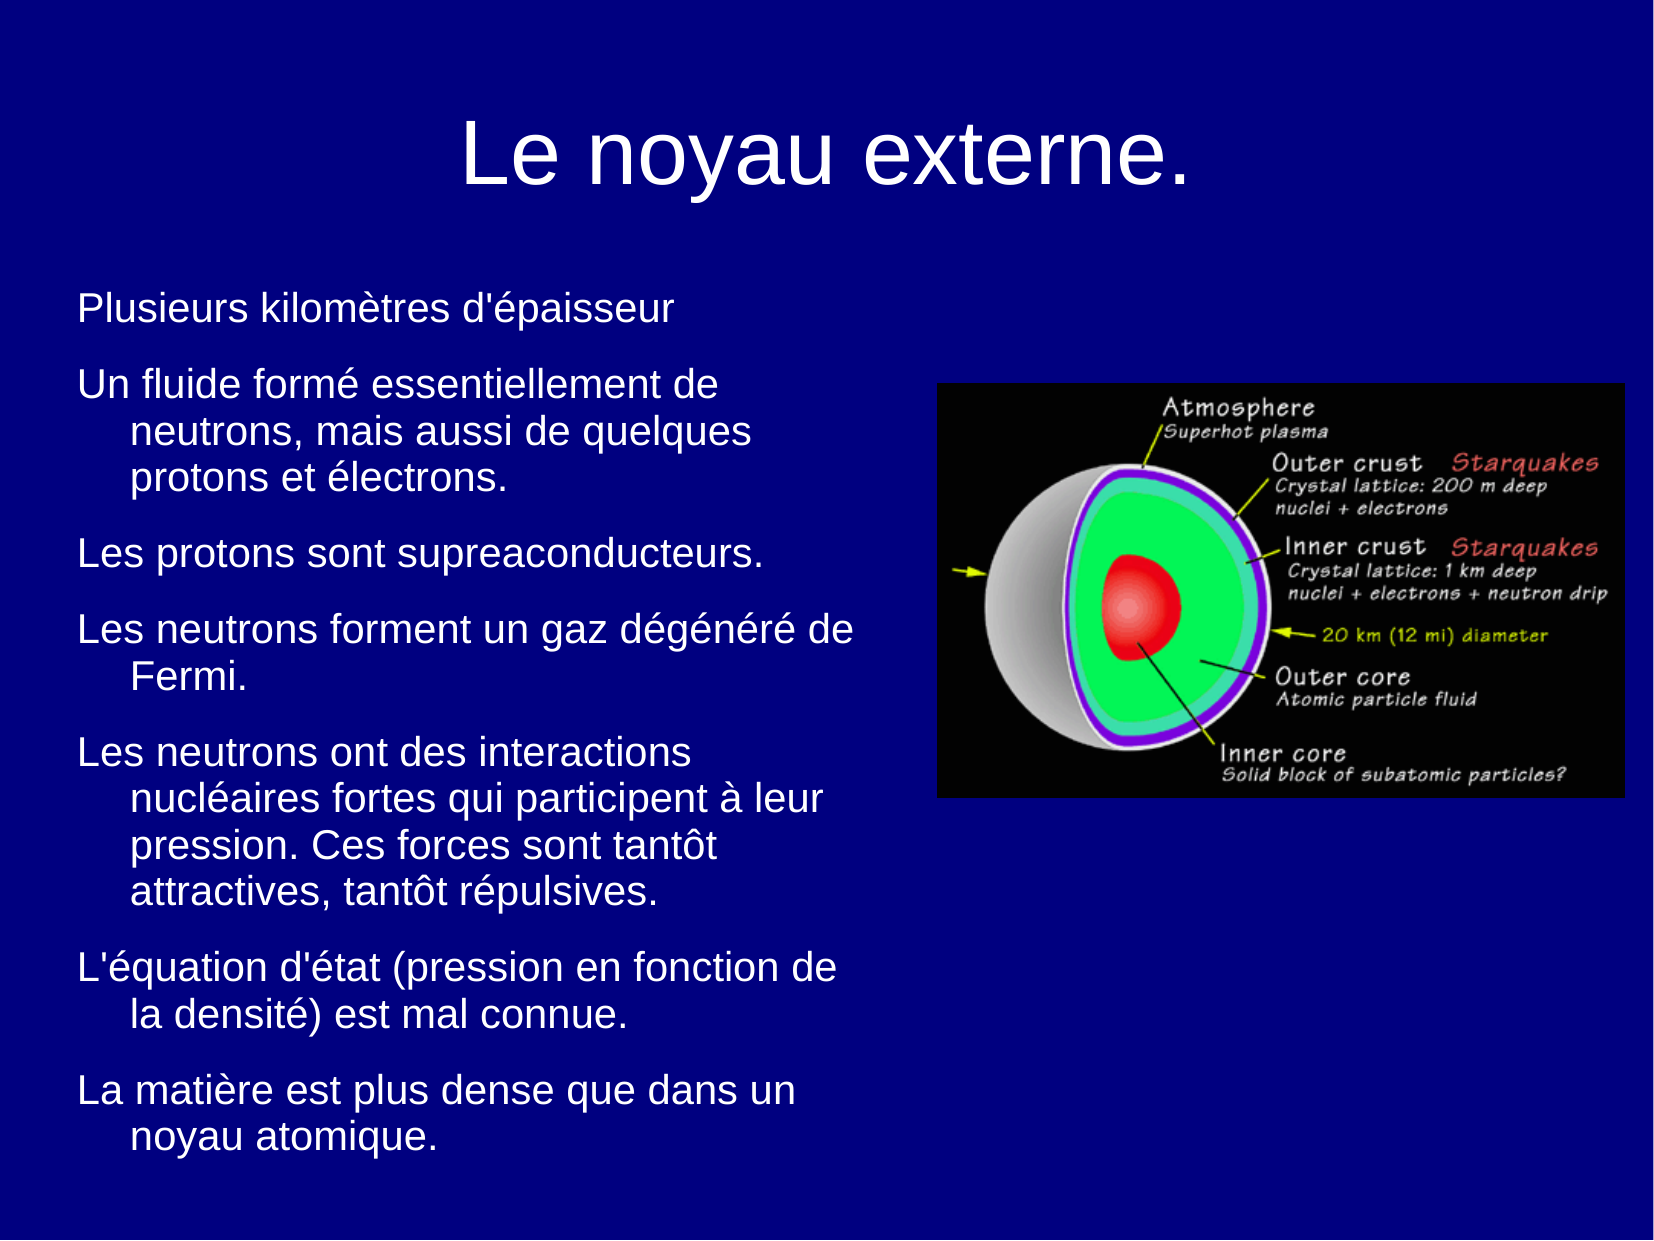

# Le noyau externe.
Plusieurs kilomètres d'épaisseur
Un fluide formé essentiellement de neutrons, mais aussi de quelques protons et électrons.
Les protons sont supreaconducteurs.
Les neutrons forment un gaz dégénéré de Fermi.
Les neutrons ont des interactions nucléaires fortes qui participent à leur pression. Ces forces sont tantôt attractives, tantôt répulsives.
L'équation d'état (pression en fonction de la densité) est mal connue.
La matière est plus dense que dans un noyau atomique.